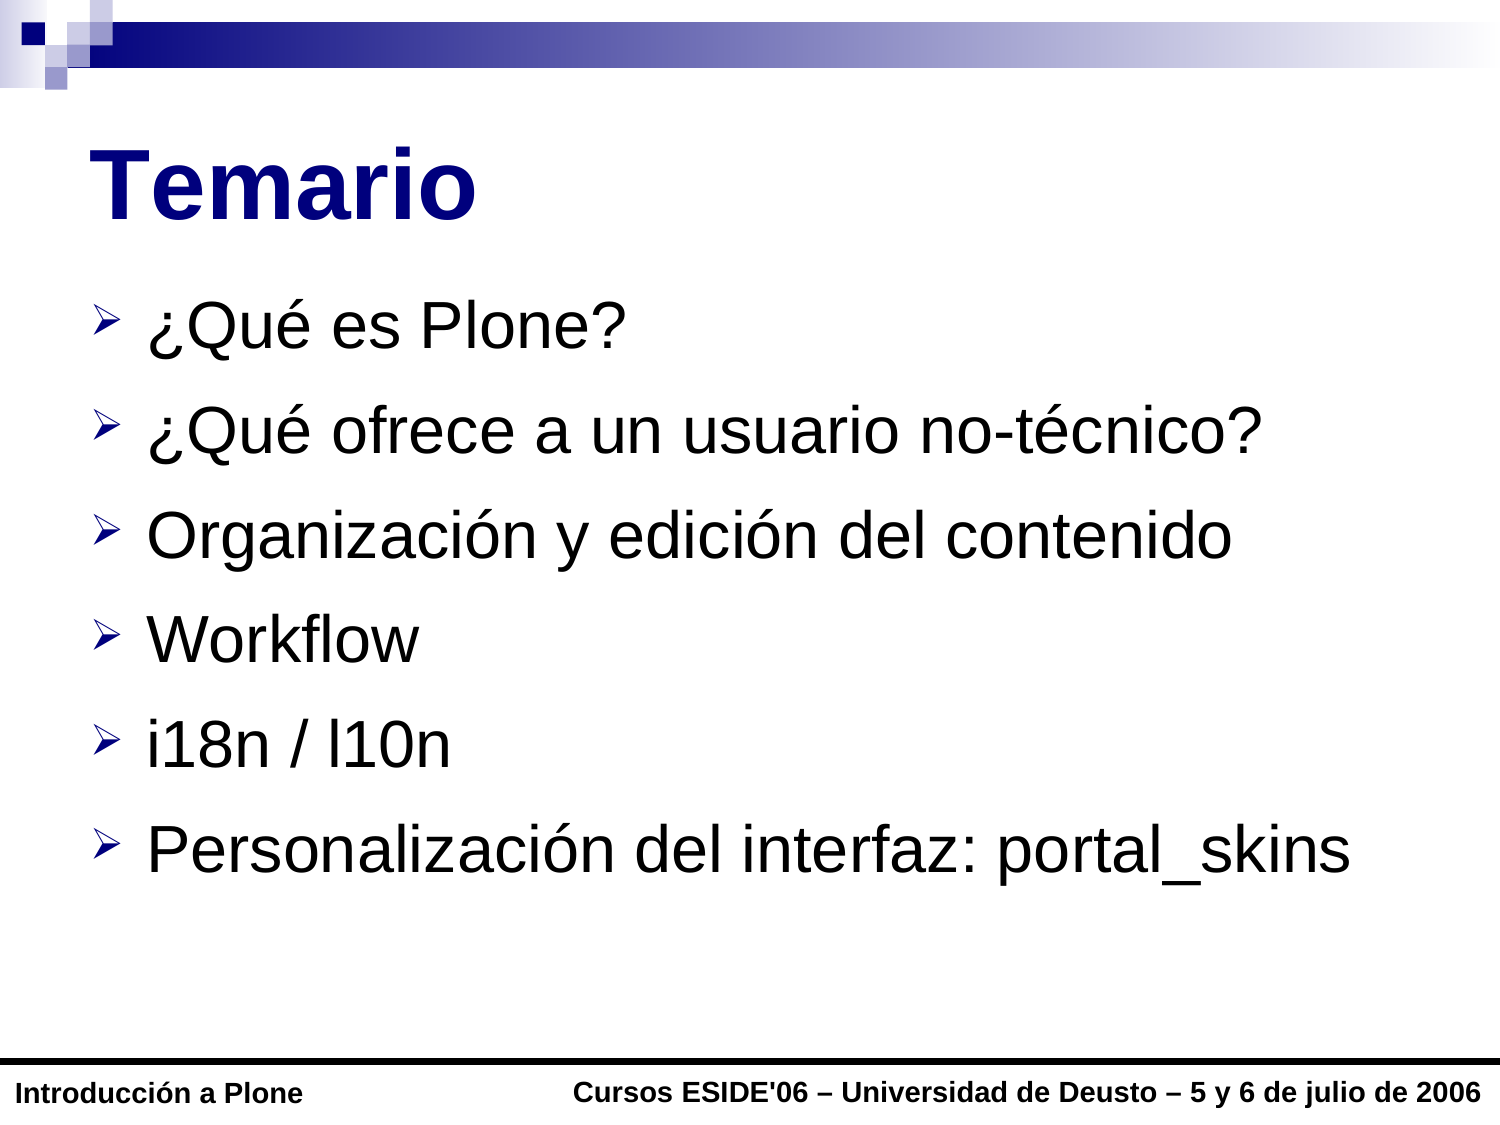

# Temario
¿Qué es Plone?
¿Qué ofrece a un usuario no-técnico?
Organización y edición del contenido
Workflow
i18n / l10n
Personalización del interfaz: portal_skins